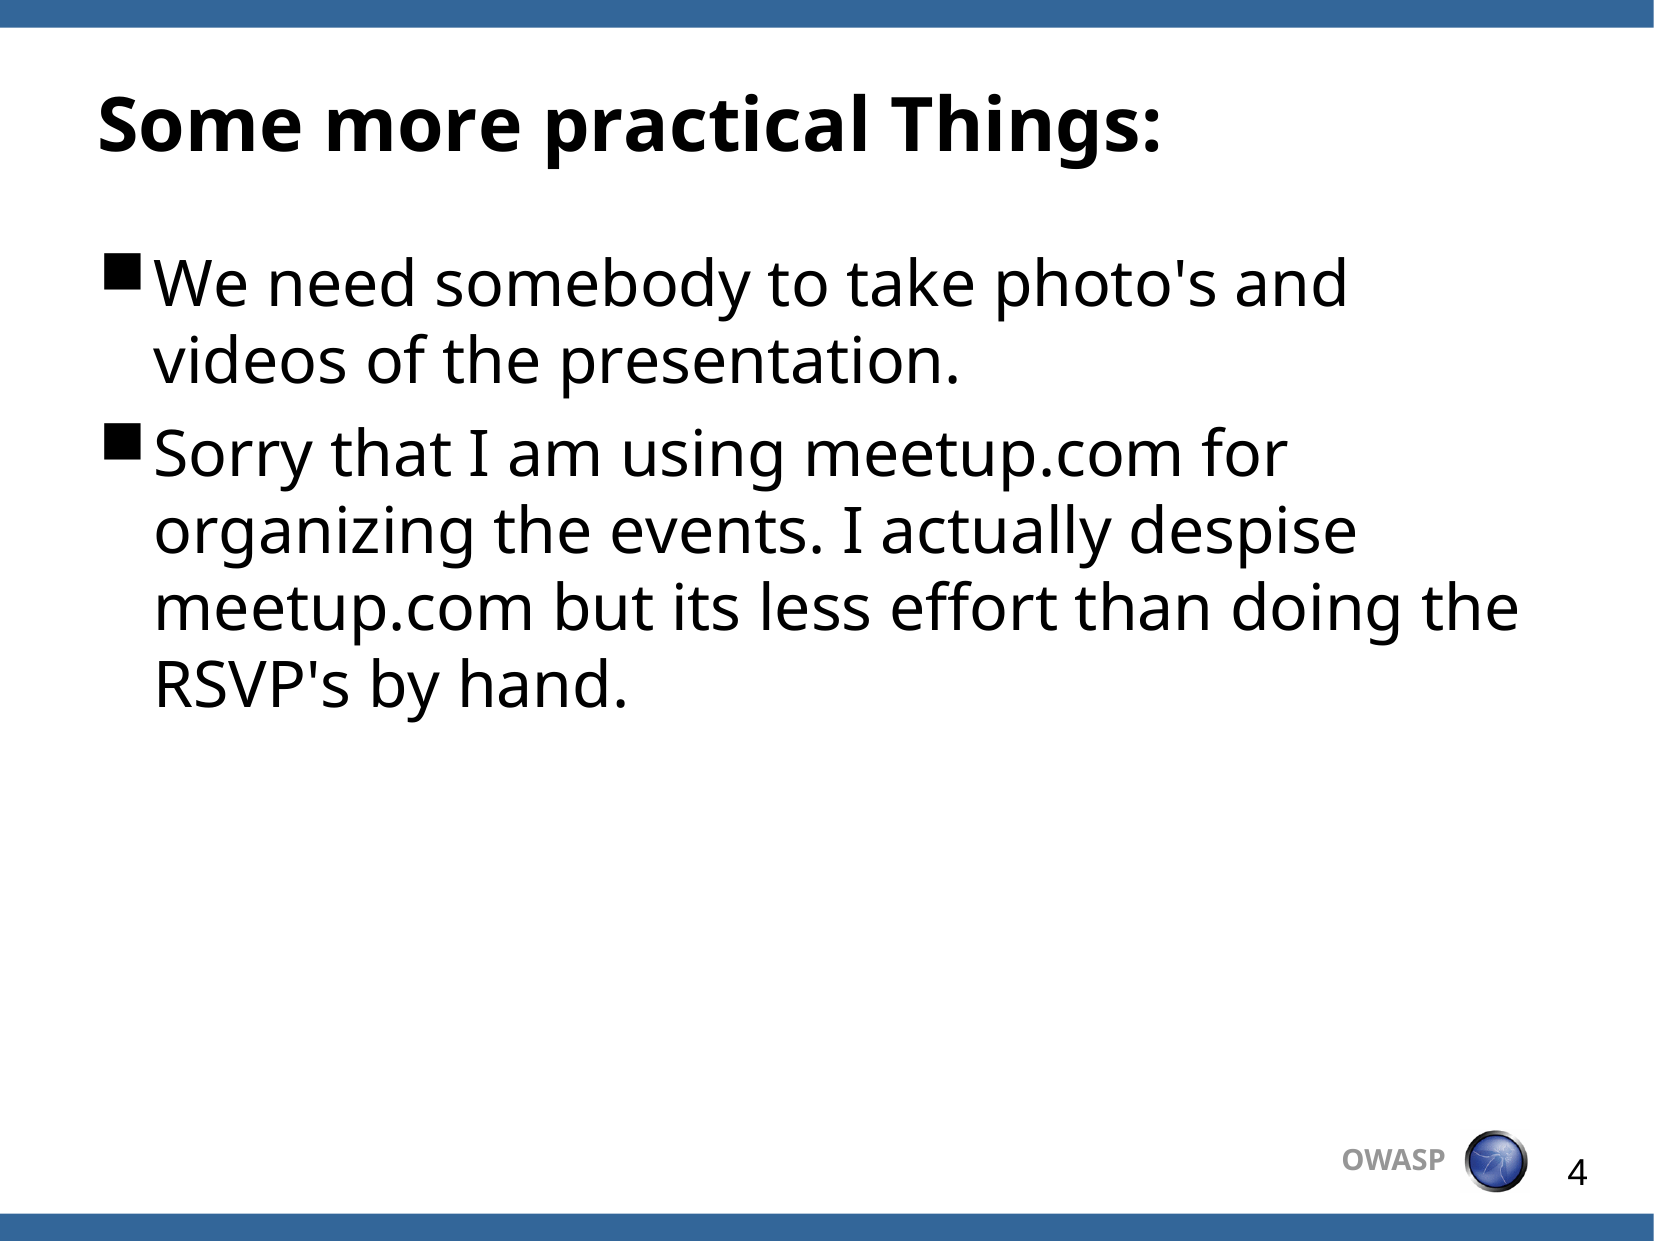

# Some more practical Things:
We need somebody to take photo's and videos of the presentation.
Sorry that I am using meetup.com for organizing the events. I actually despise meetup.com but its less effort than doing the RSVP's by hand.
4